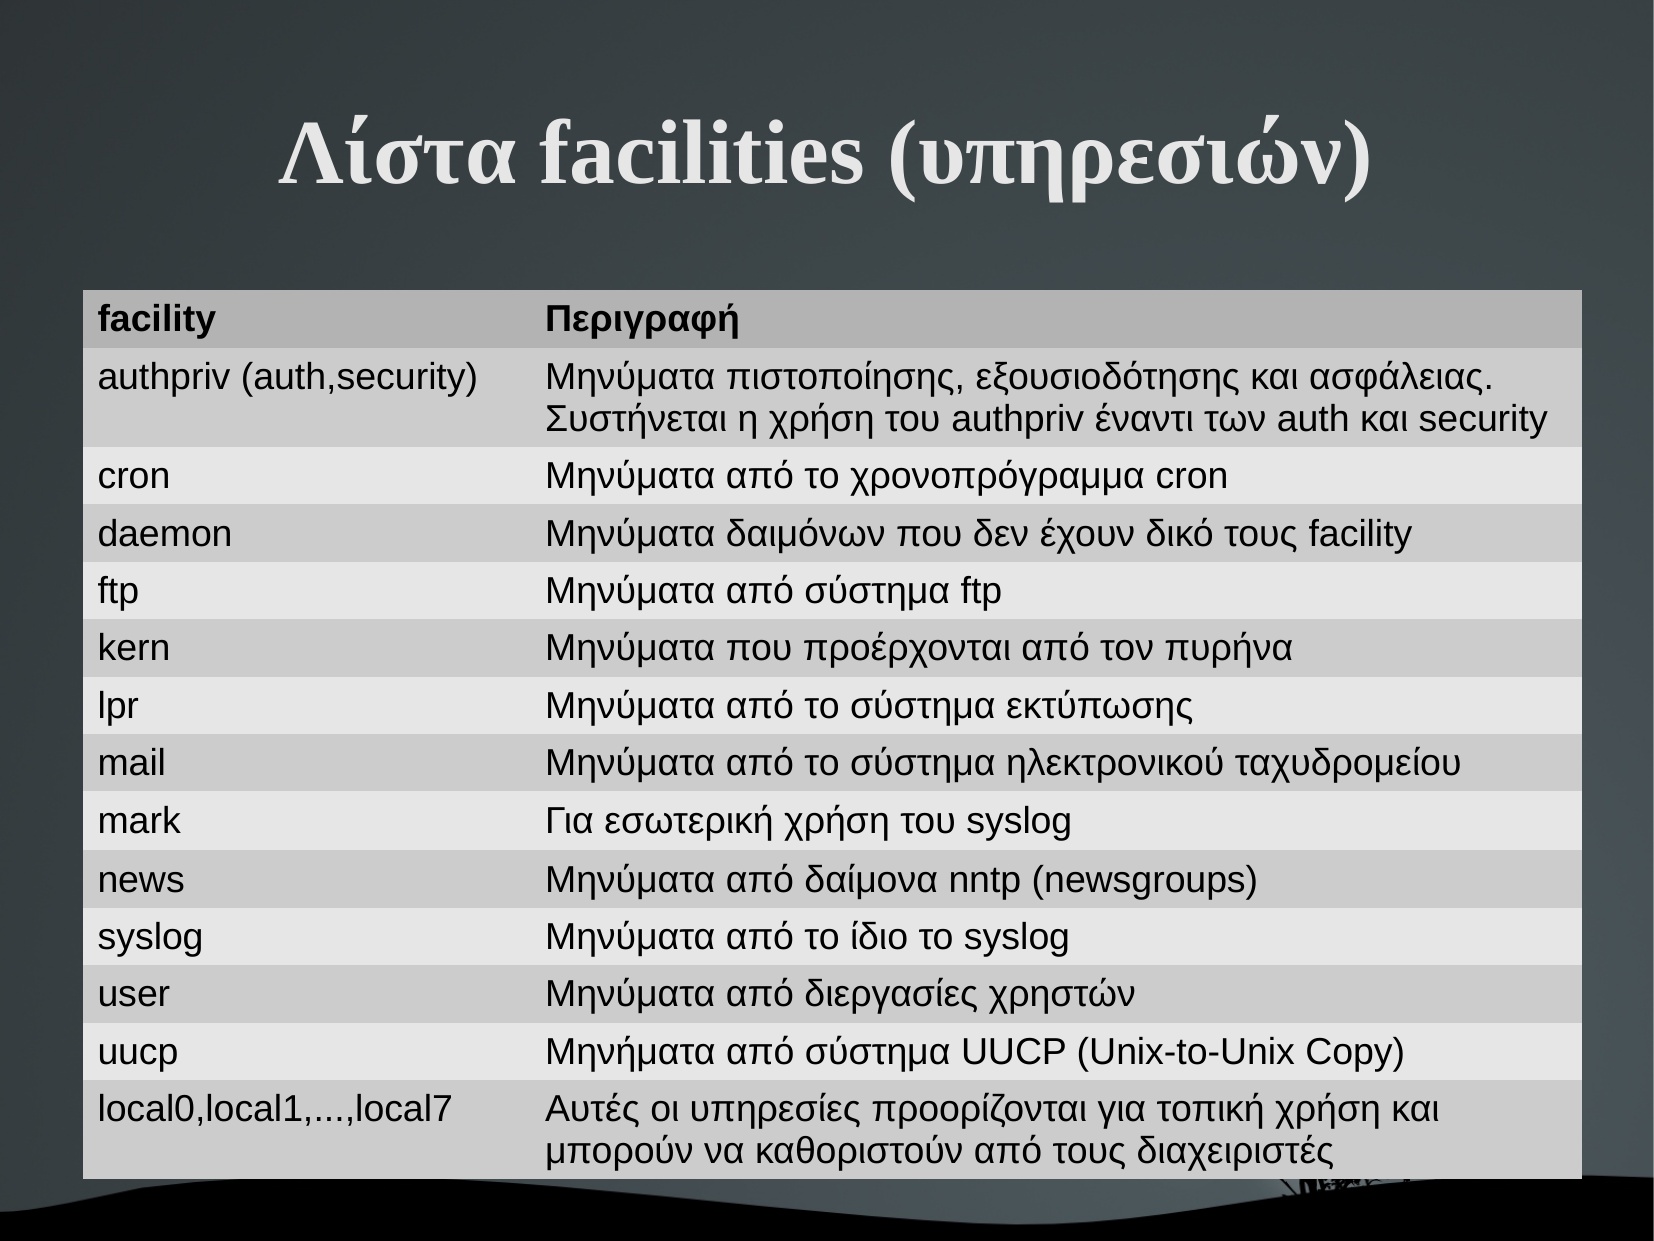

# Λίστα facilities (υπηρεσιών)
| facility | Περιγραφή |
| --- | --- |
| authpriv (auth,security) | Μηνύματα πιστοποίησης, εξουσιοδότησης και ασφάλειας. Συστήνεται η χρήση του authpriv έναντι των auth και security |
| cron | Μηνύματα από το χρονοπρόγραμμα cron |
| daemon | Μηνύματα δαιμόνων που δεν έχουν δικό τους facility |
| ftp | Μηνύματα από σύστημα ftp |
| kern | Μηνύματα που προέρχονται από τον πυρήνα |
| lpr | Μηνύματα από το σύστημα εκτύπωσης |
| mail | Μηνύματα από το σύστημα ηλεκτρονικού ταχυδρομείου |
| mark | Για εσωτερική χρήση του syslog |
| news | Μηνύματα από δαίμονα nntp (newsgroups) |
| syslog | Μηνύματα από το ίδιο το syslog |
| user | Μηνύματα από διεργασίες χρηστών |
| uucp | Μηνήματα από σύστημα UUCP (Unix-to-Unix Copy) |
| local0,local1,...,local7 | Αυτές οι υπηρεσίες προορίζονται για τοπική χρήση και μπορούν να καθοριστούν από τους διαχειριστές |